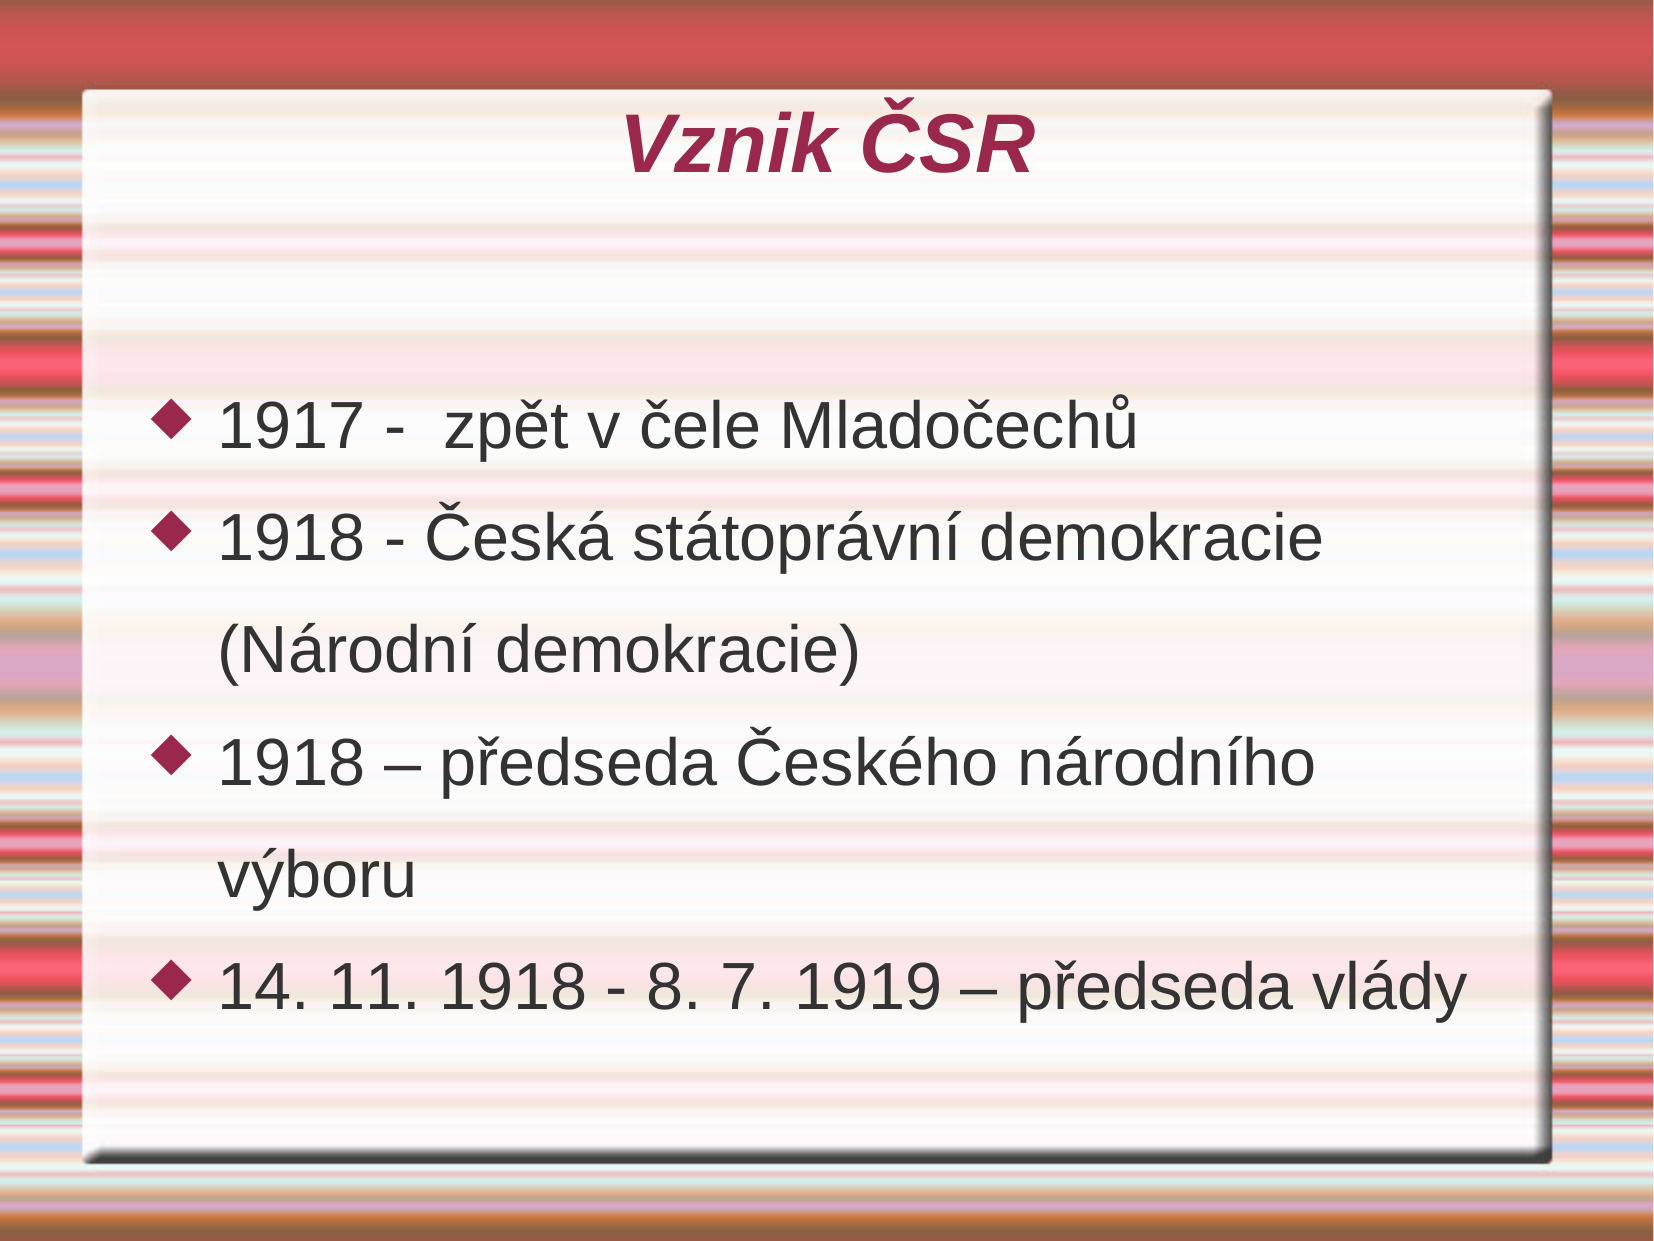

# Vznik ČSR
1917 - zpět v čele Mladočechů
1918 - Česká státoprávní demokracie (Národní demokracie)
1918 – předseda Českého národního výboru
14. 11. 1918 - 8. 7. 1919 – předseda vlády